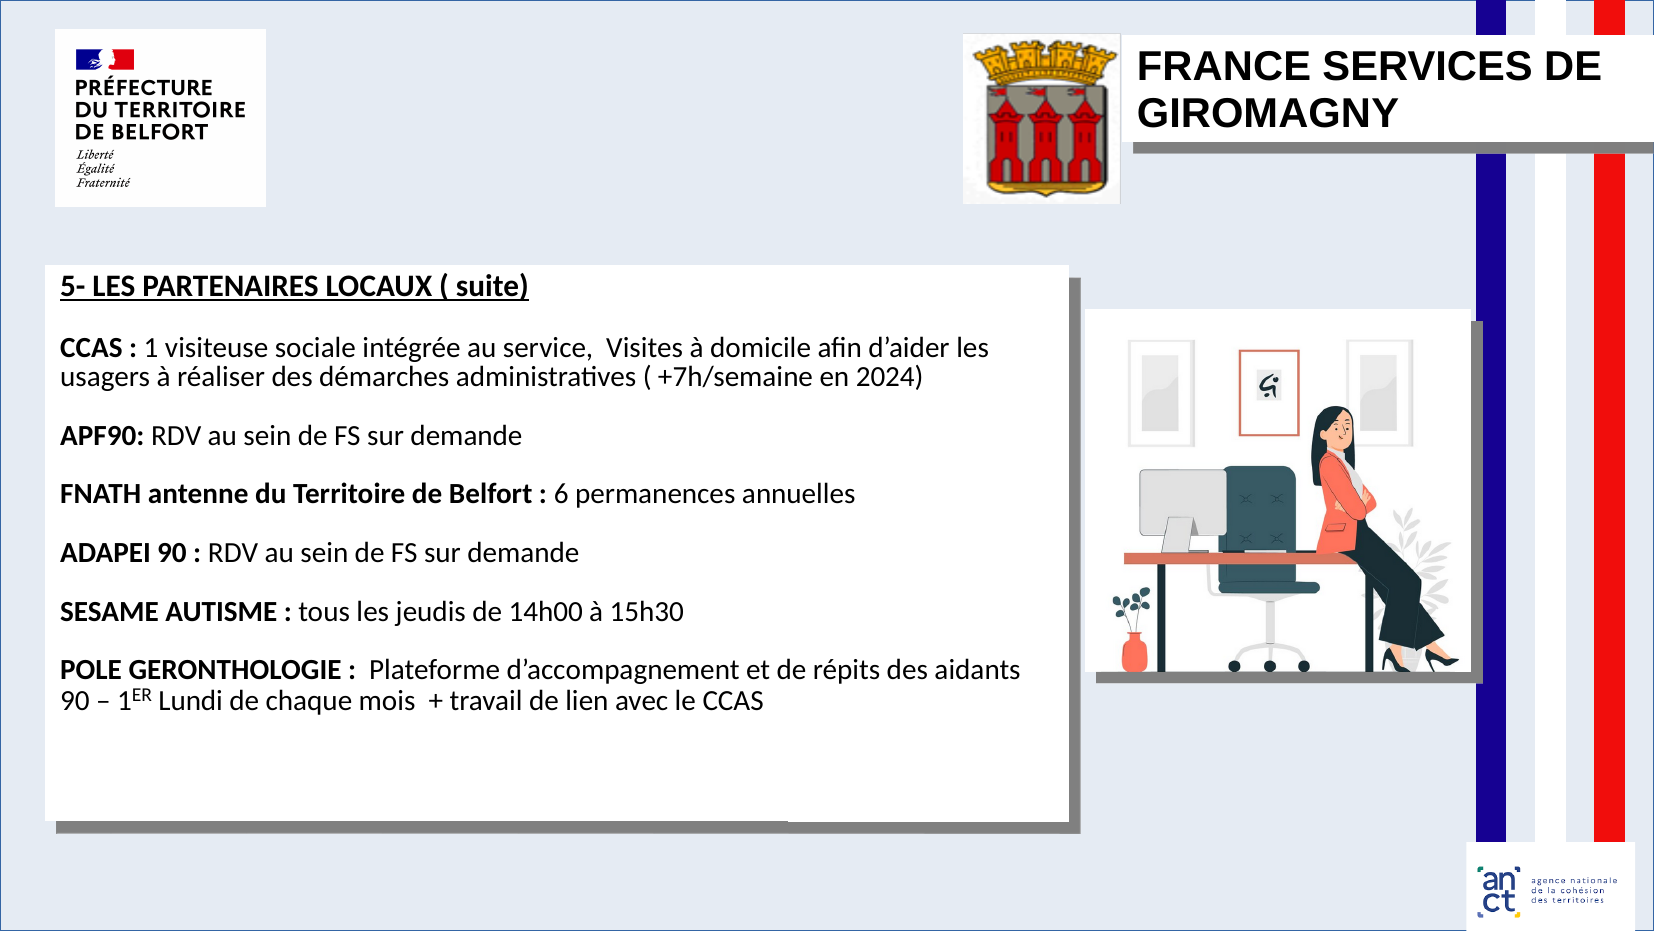

FRANCE SERVICES DE GIROMAGNY
5- LES PARTENAIRES LOCAUX ( suite)
CCAS : 1 visiteuse sociale intégrée au service, Visites à domicile afin d’aider les usagers à réaliser des démarches administratives ( +7h/semaine en 2024)
APF90: RDV au sein de FS sur demande
FNATH antenne du Territoire de Belfort : 6 permanences annuelles
ADAPEI 90 : RDV au sein de FS sur demande
SESAME AUTISME : tous les jeudis de 14h00 à 15h30
POLE GERONTHOLOGIE : Plateforme d’accompagnement et de répits des aidants 90 – 1ER Lundi de chaque mois + travail de lien avec le CCAS